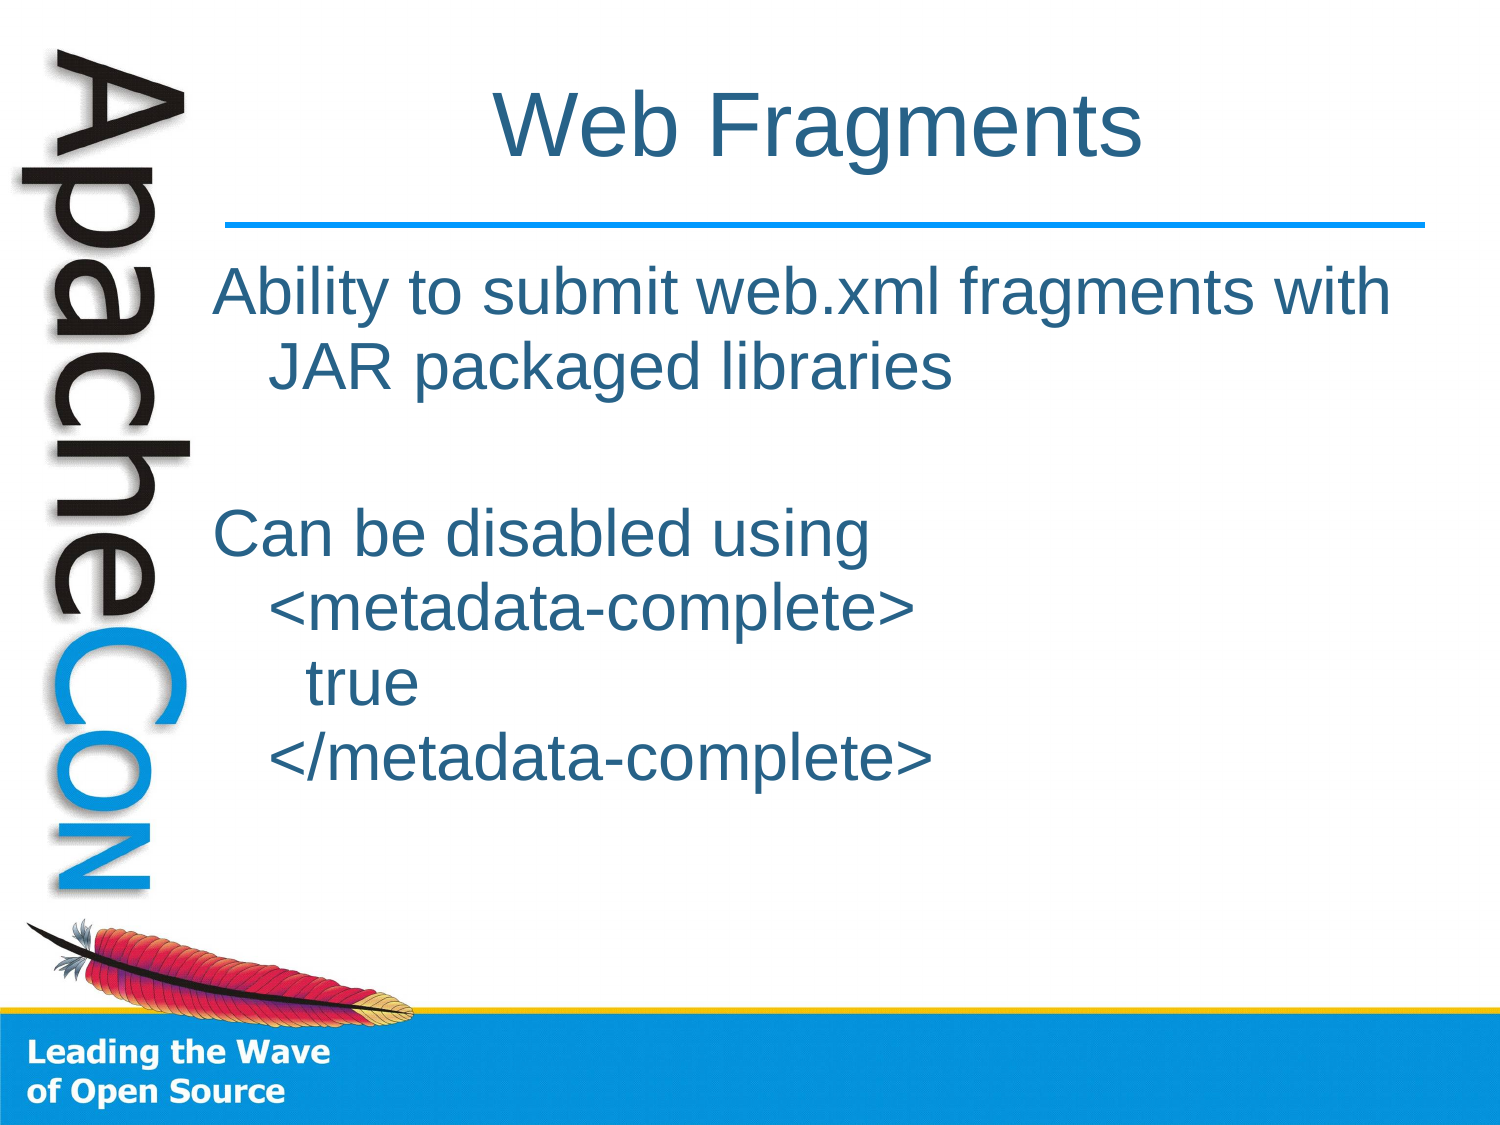

# Web Fragments
Ability to submit web.xml fragments with JAR packaged libraries
Can be disabled using
<metadata-complete>
 true
</metadata-complete>